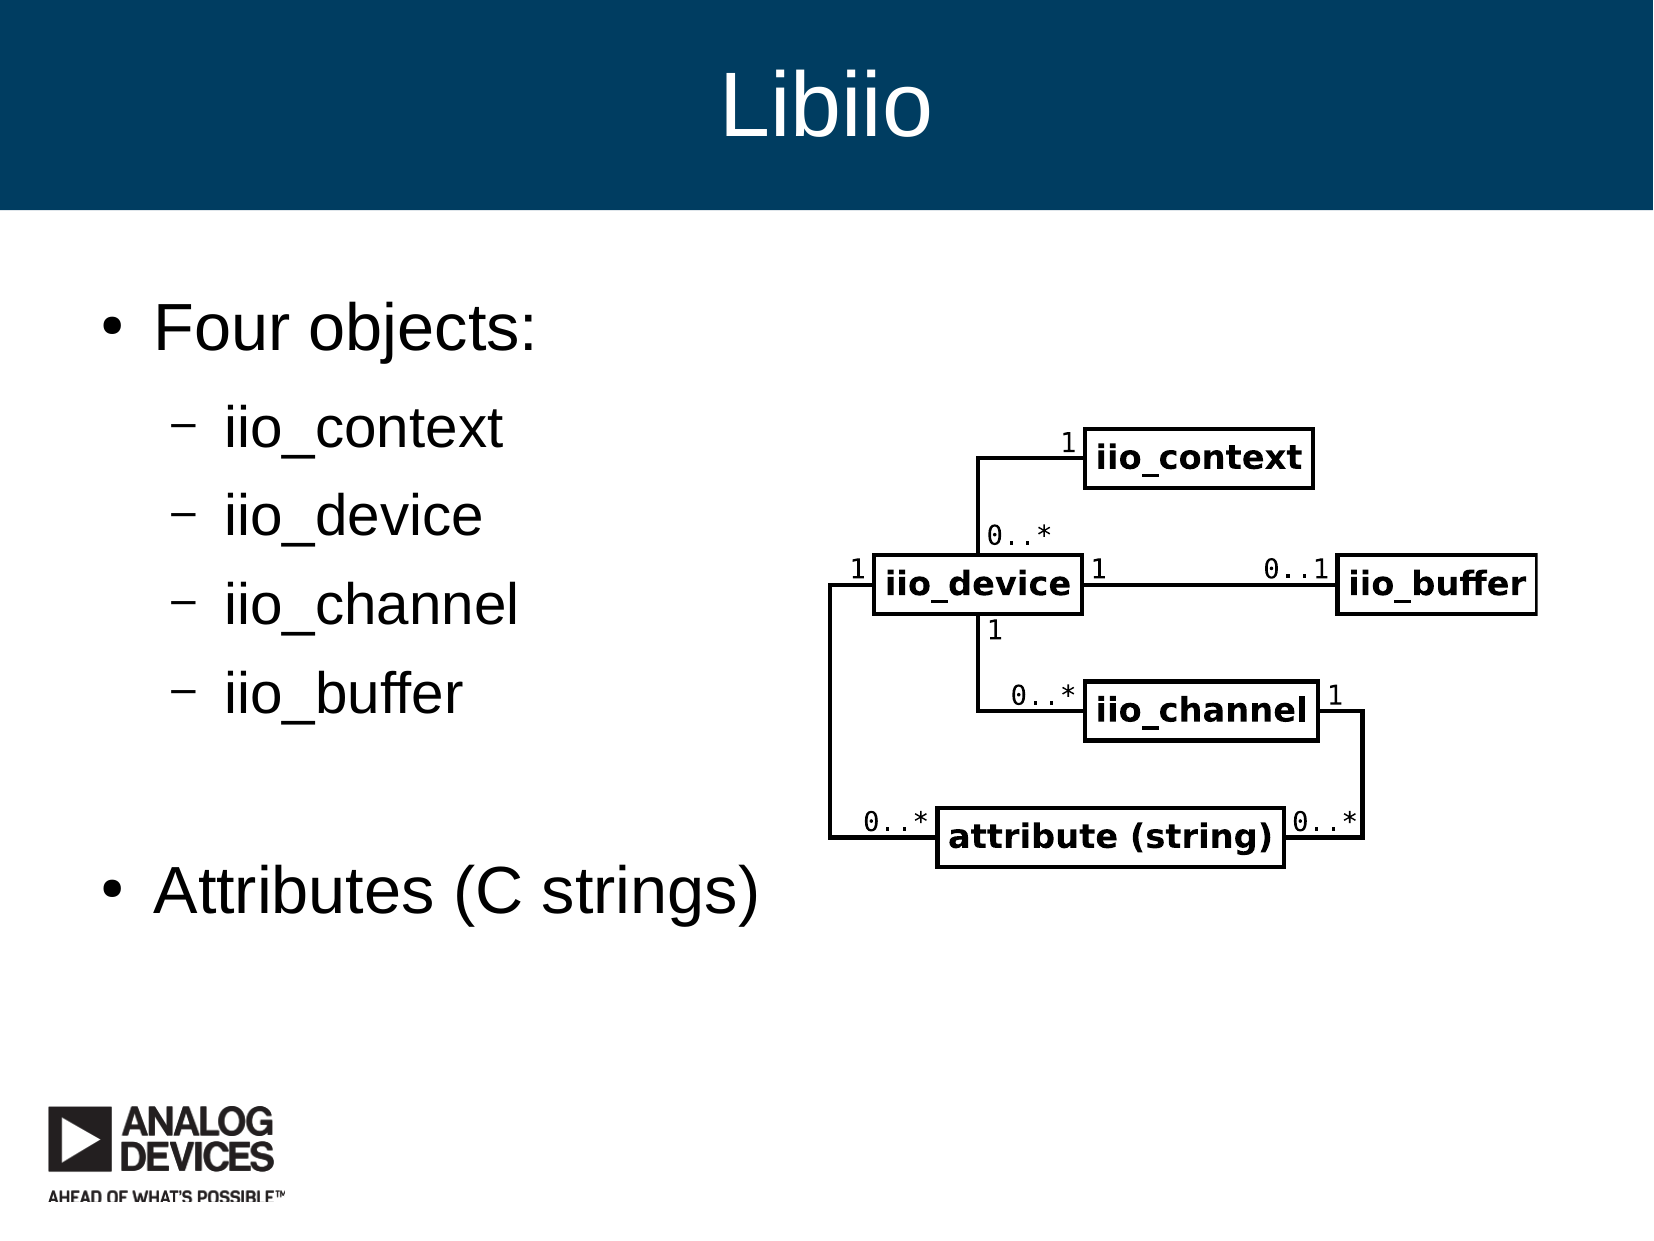

# Libiio
Four objects:
iio_context
iio_device
iio_channel
iio_buffer
Attributes (C strings)